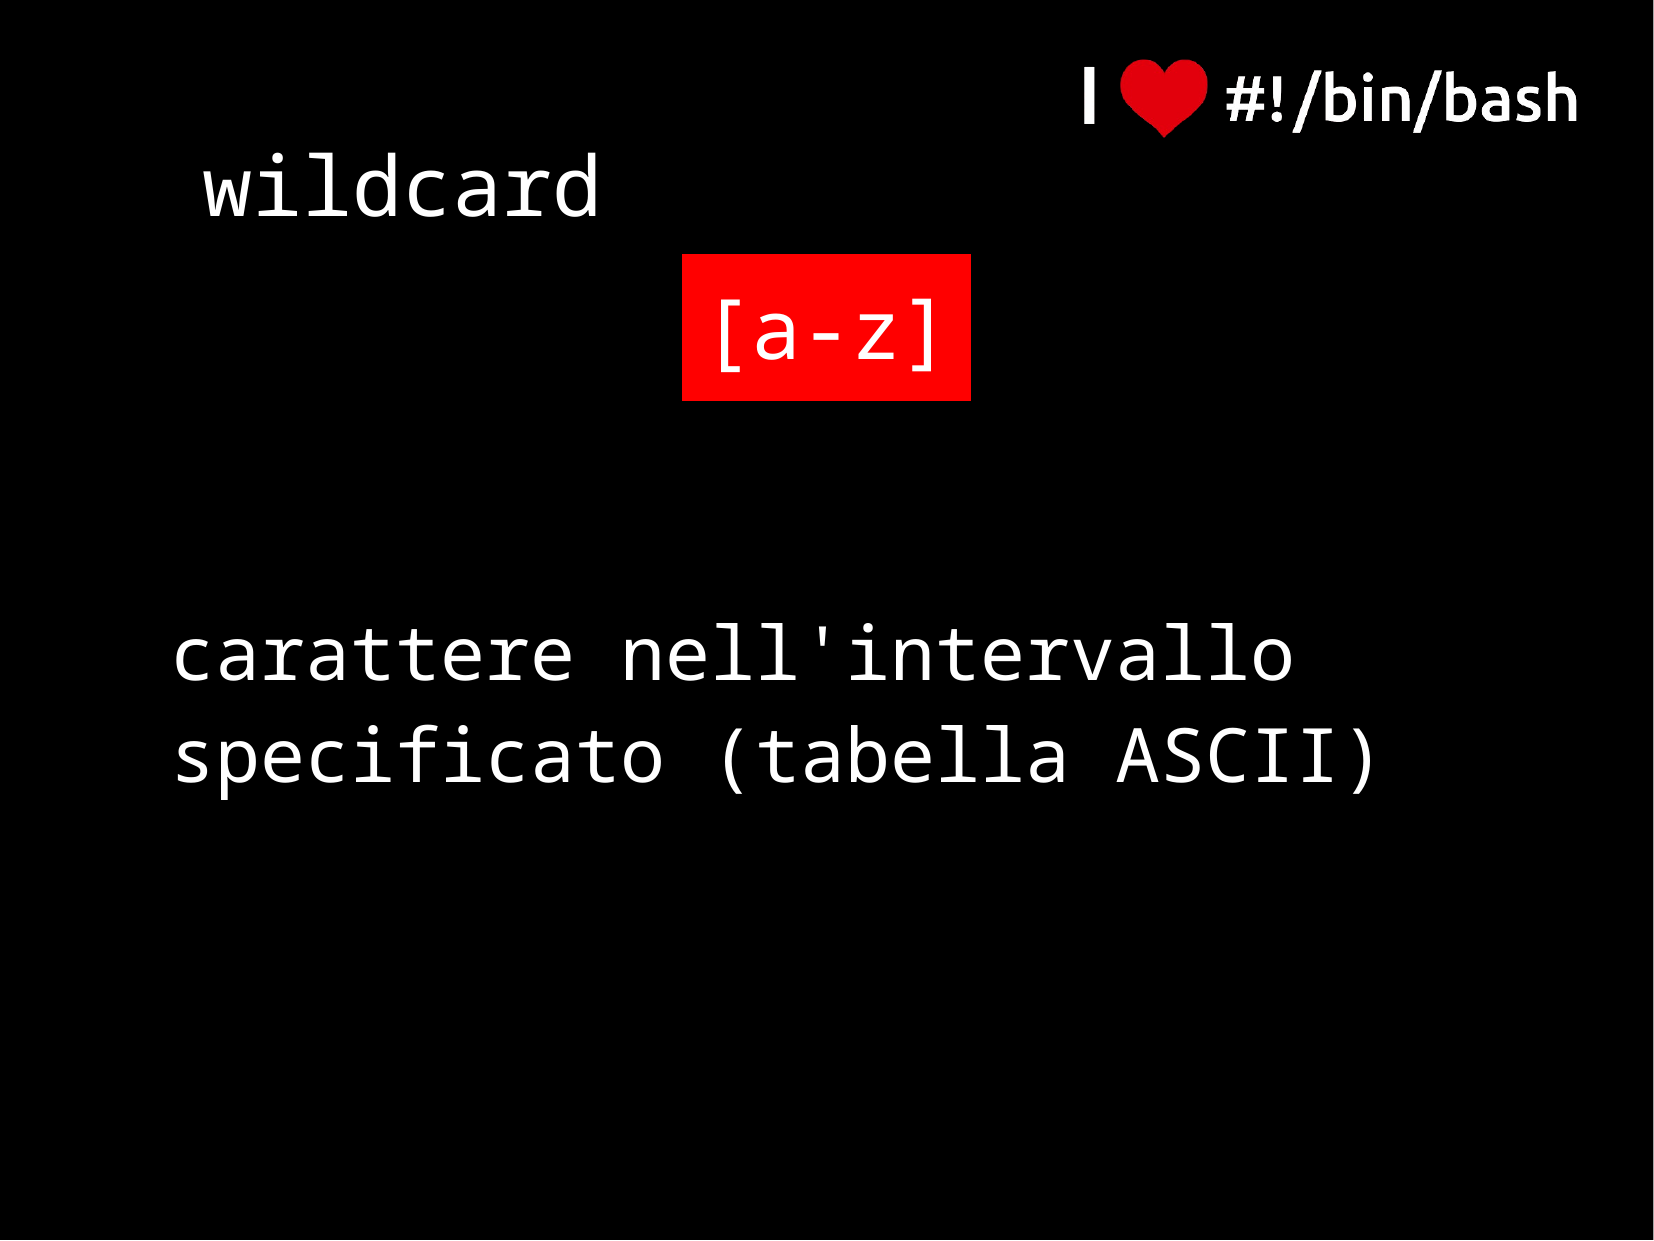

wildcard
[a-z]
carattere nell'intervallo specificato (tabella ASCII)